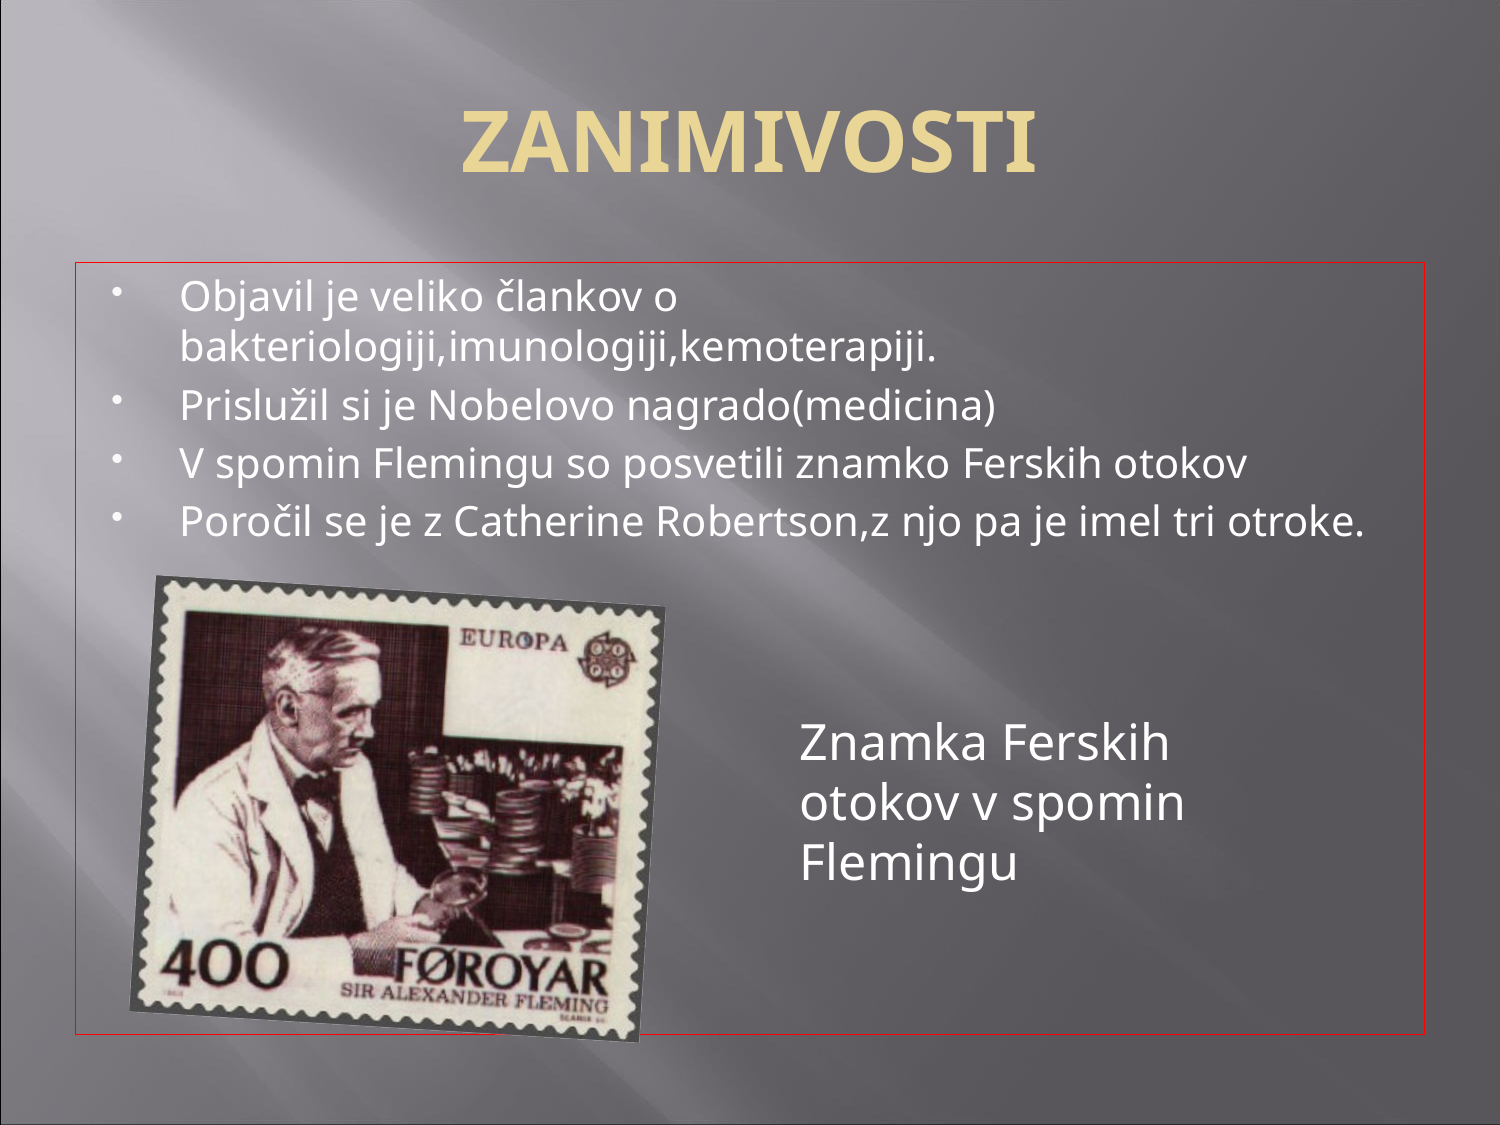

ZANIMIVOSTI
# Objavil je veliko člankov o bakteriologiji,imunologiji,kemoterapiji.
Prislužil si je Nobelovo nagrado(medicina)
V spomin Flemingu so posvetili znamko Ferskih otokov
Poročil se je z Catherine Robertson,z njo pa je imel tri otroke.
Znamka Ferskih otokov v spomin Flemingu